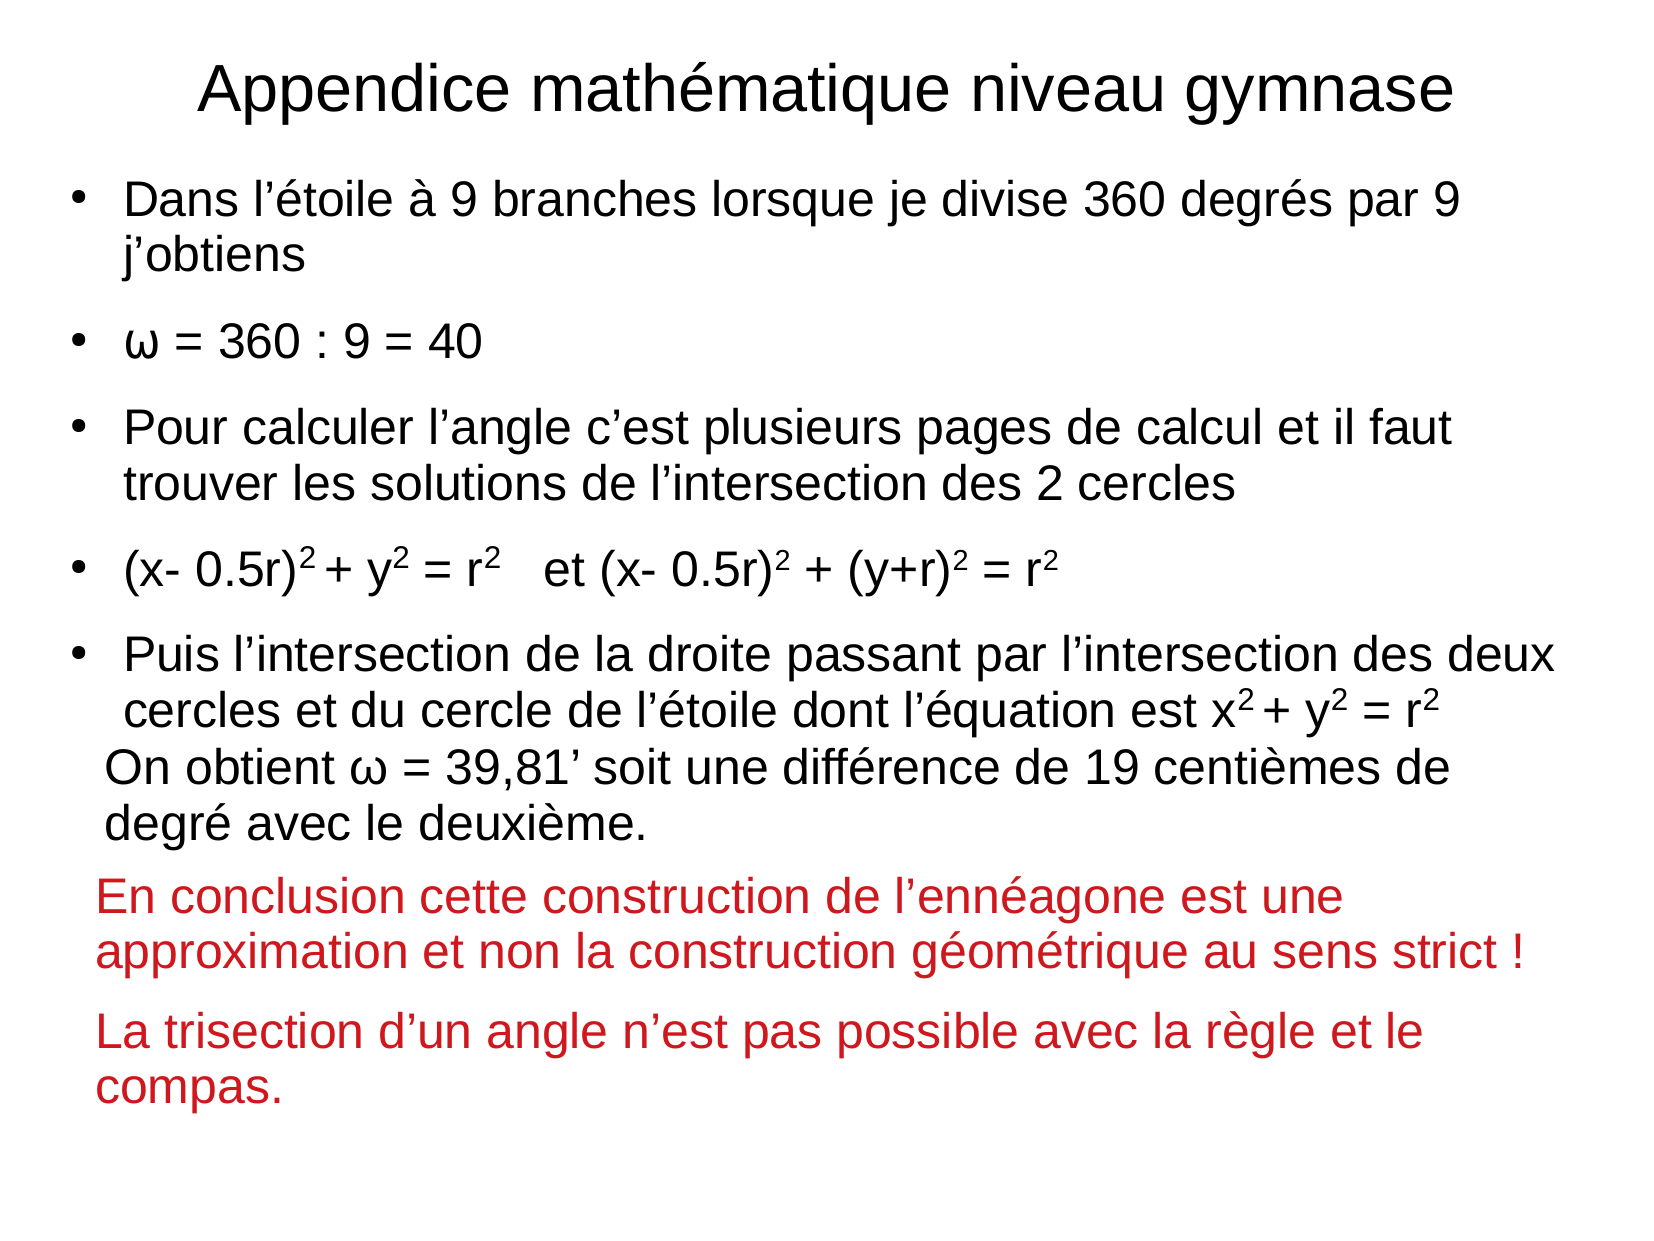

# Appendice mathématique niveau gymnase
Dans l’étoile à 9 branches lorsque je divise 360 degrés par 9 j’obtiens
ω = 360 : 9 = 40
Pour calculer l’angle c’est plusieurs pages de calcul et il faut trouver les solutions de l’intersection des 2 cercles
(x- 0.5r)2 + y2 = r2 et (x- 0.5r)2 + (y+r)2 = r2
Puis l’intersection de la droite passant par l’intersection des deux cercles et du cercle de l’étoile dont l’équation est x2 + y2 = r2
On obtient ω = 39,81’ soit une différence de 19 centièmes de degré avec le deuxième.
En conclusion cette construction de l’ennéagone est une approximation et non la construction géométrique au sens strict !
La trisection d’un angle n’est pas possible avec la règle et le compas.